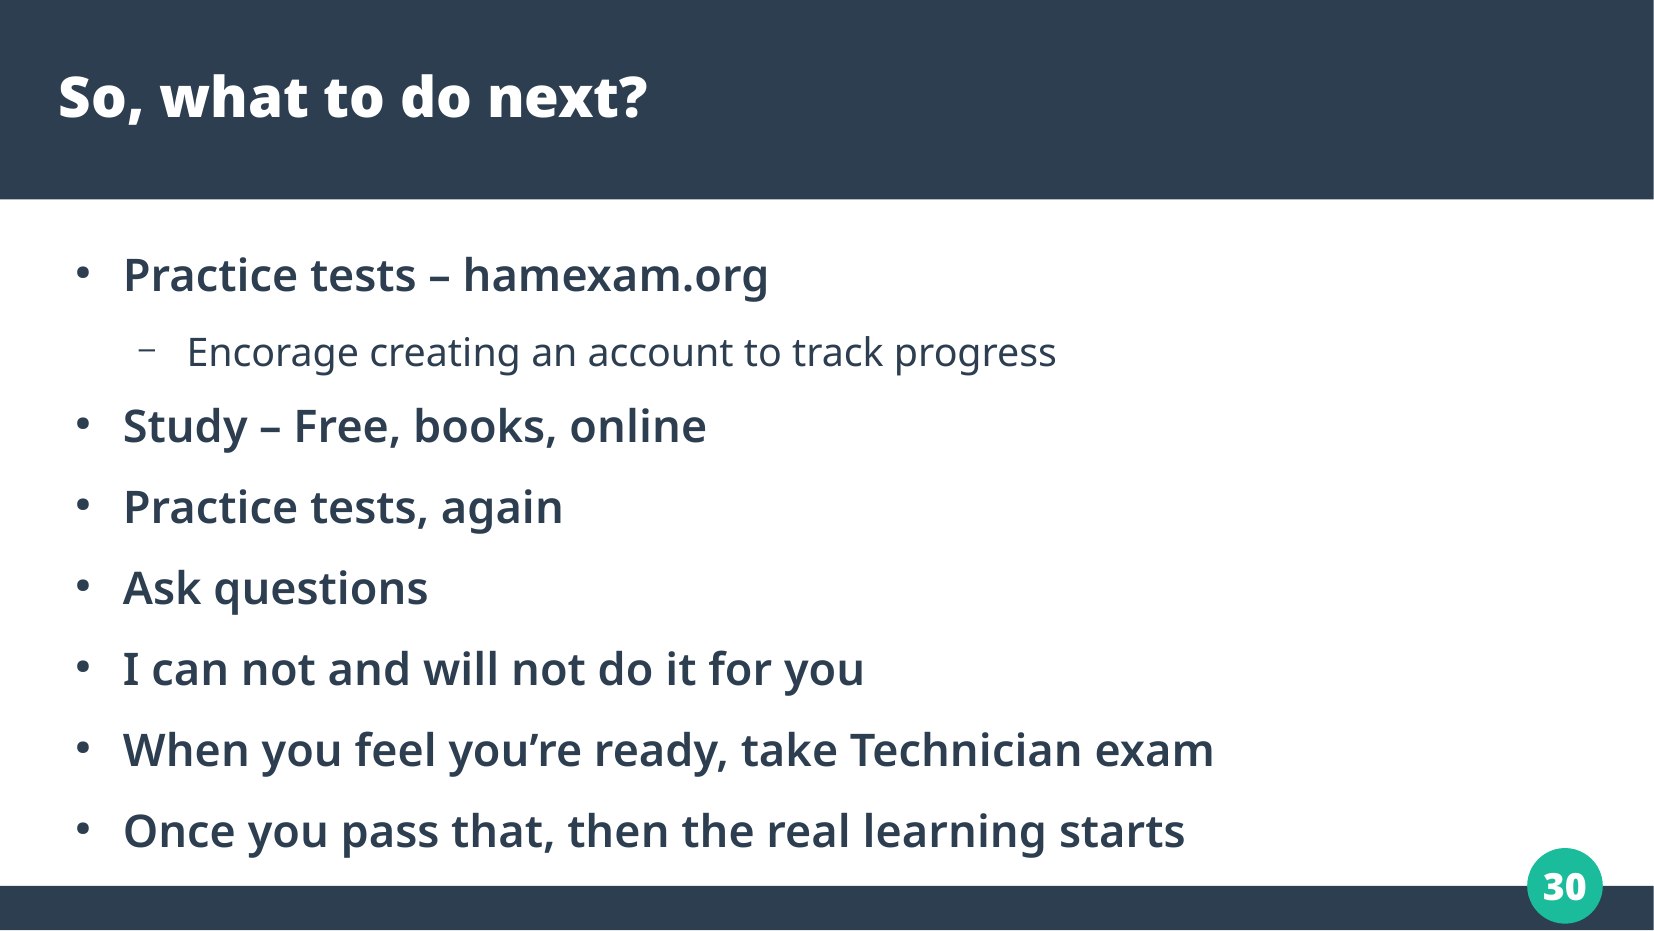

# So, what to do next?
Practice tests – hamexam.org
Encorage creating an account to track progress
Study – Free, books, online
Practice tests, again
Ask questions
I can not and will not do it for you
When you feel you’re ready, take Technician exam
Once you pass that, then the real learning starts